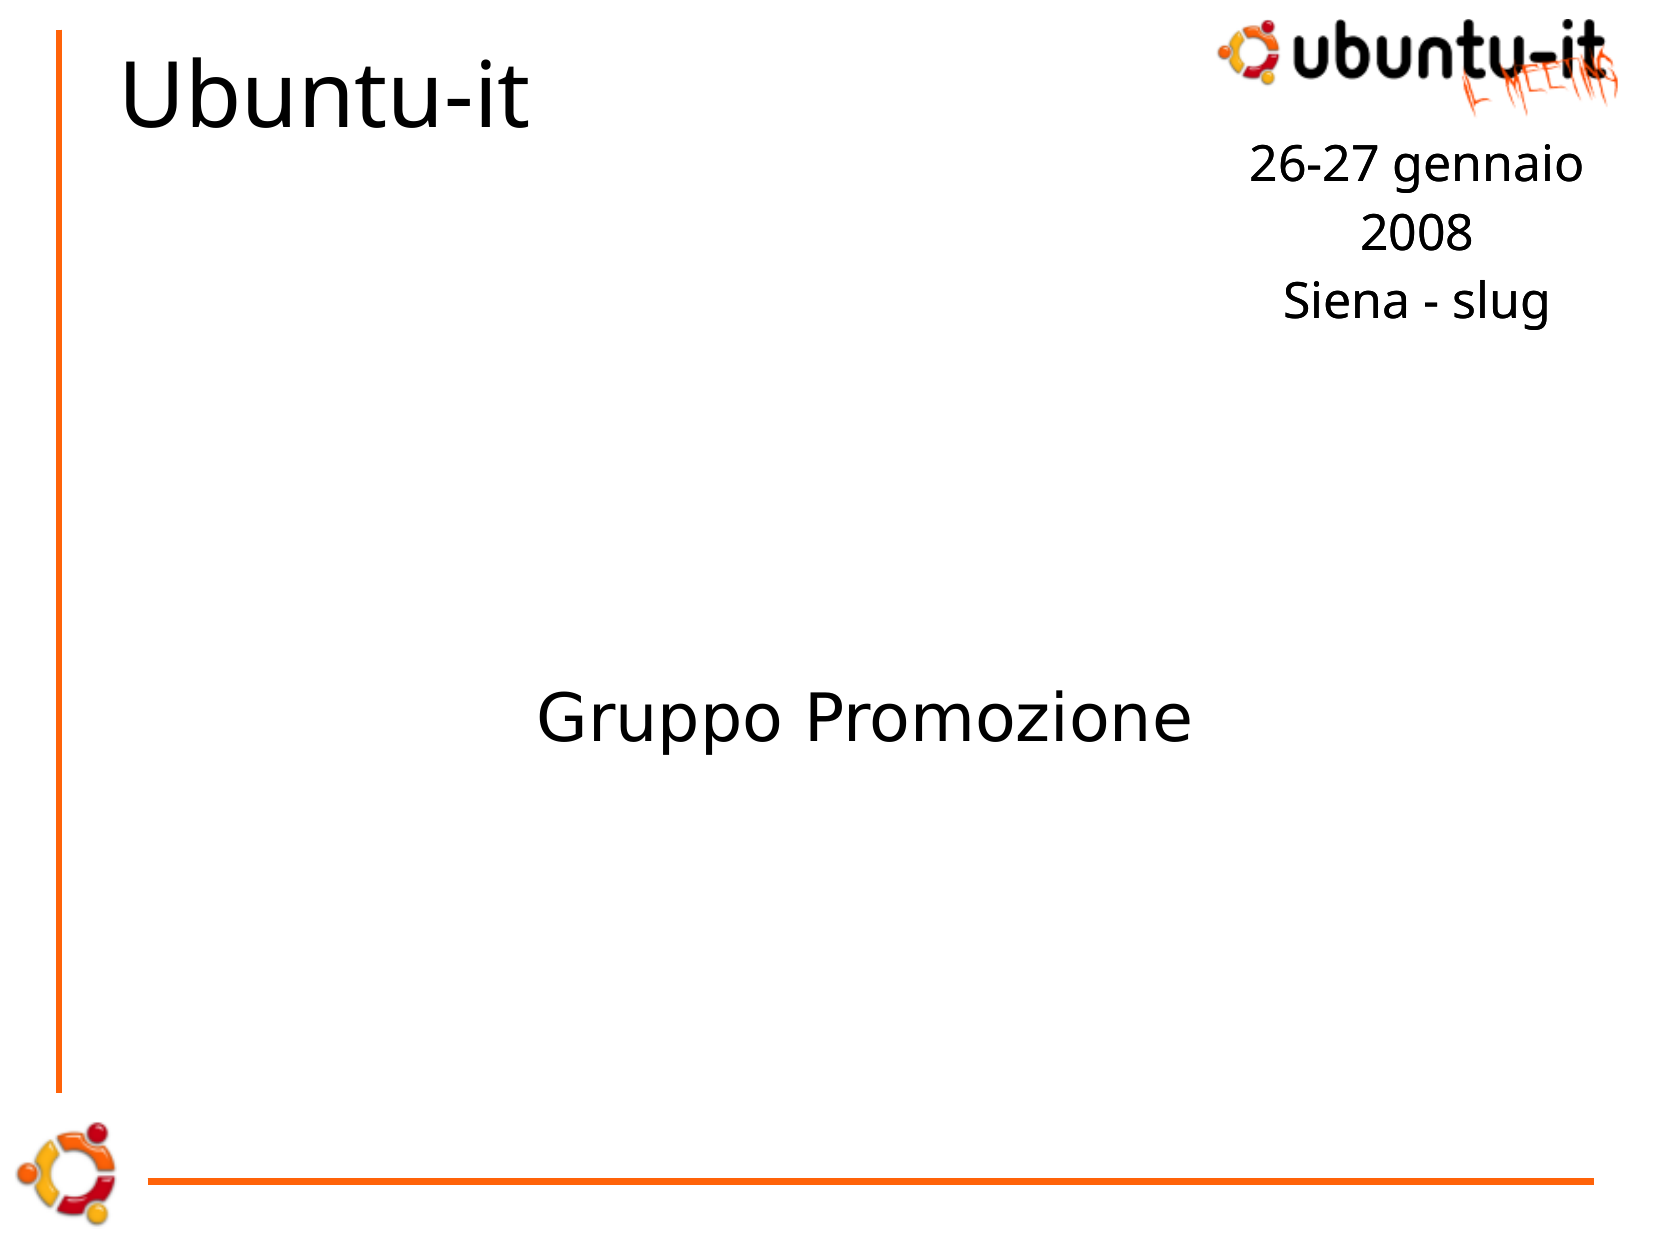

# Ubuntu-it
26-27 gennaio 2008
Siena - slug
Gruppo Promozione